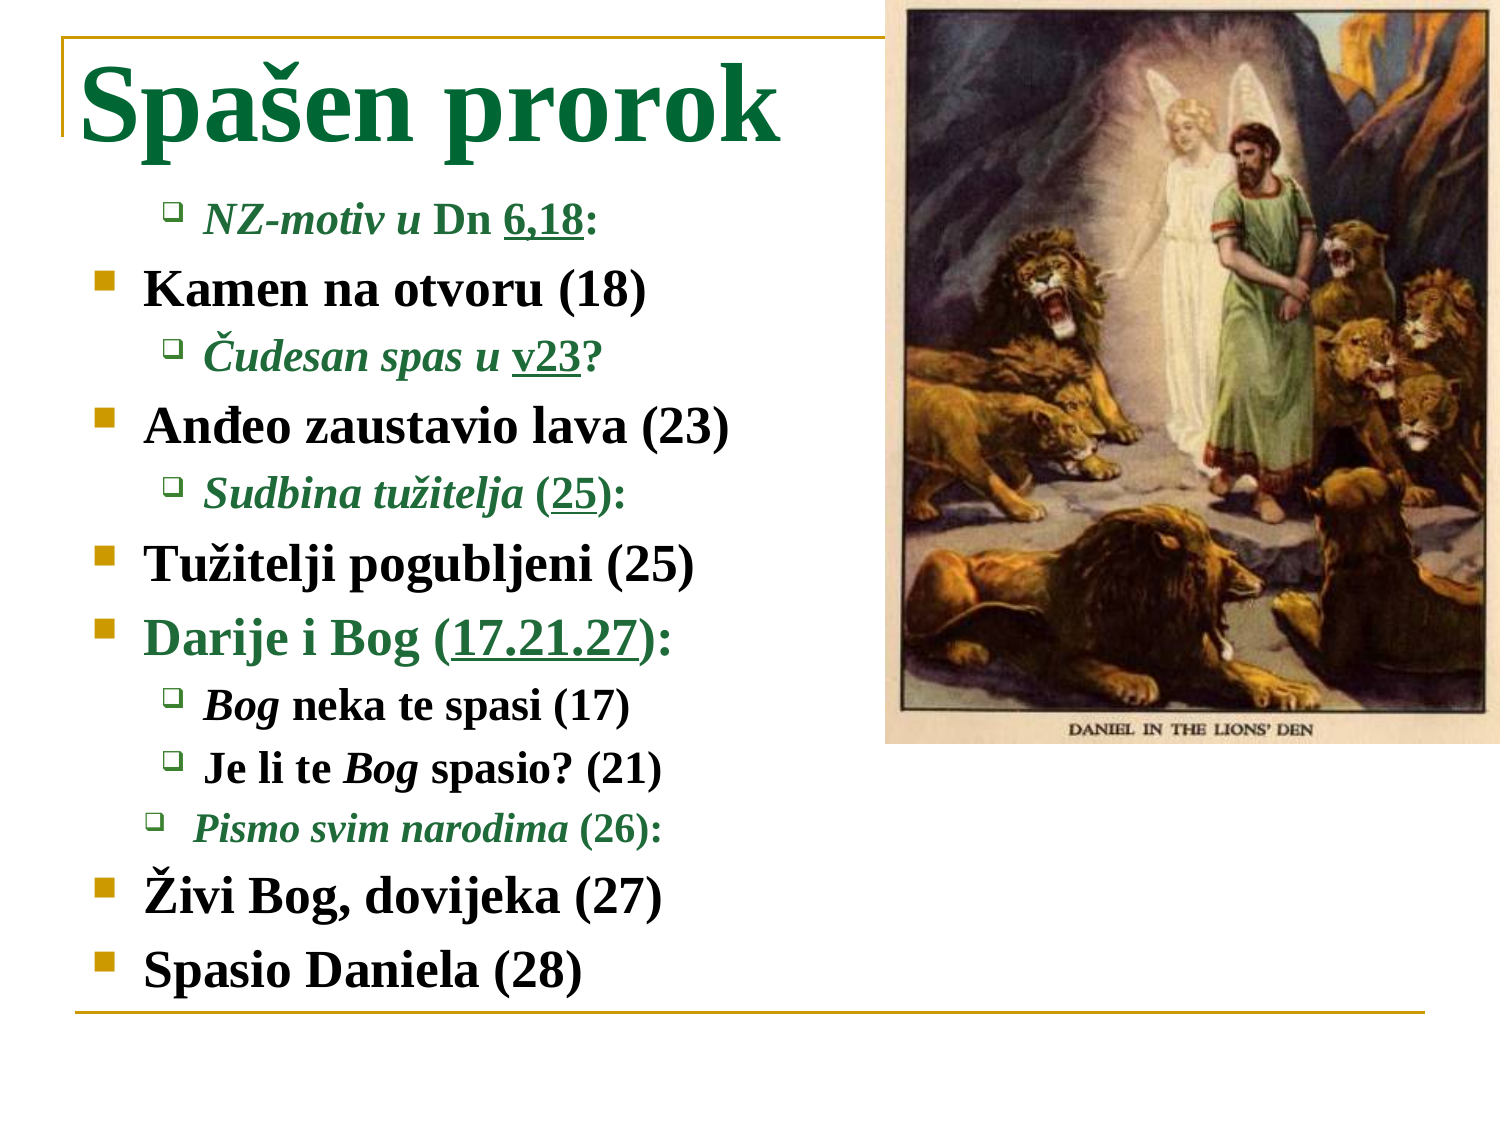

# Spašen prorok
NZ-motiv u Dn 6,18:
Kamen na otvoru (18)
Čudesan spas u v23?
Anđeo zaustavio lava (23)
Sudbina tužitelja (25):
Tužitelji pogubljeni (25)
Darije i Bog (17.21.27):
Bog neka te spasi (17)
Je li te Bog spasio? (21)
Pismo svim narodima (26):
Živi Bog, dovijeka (27)
Spasio Daniela (28)